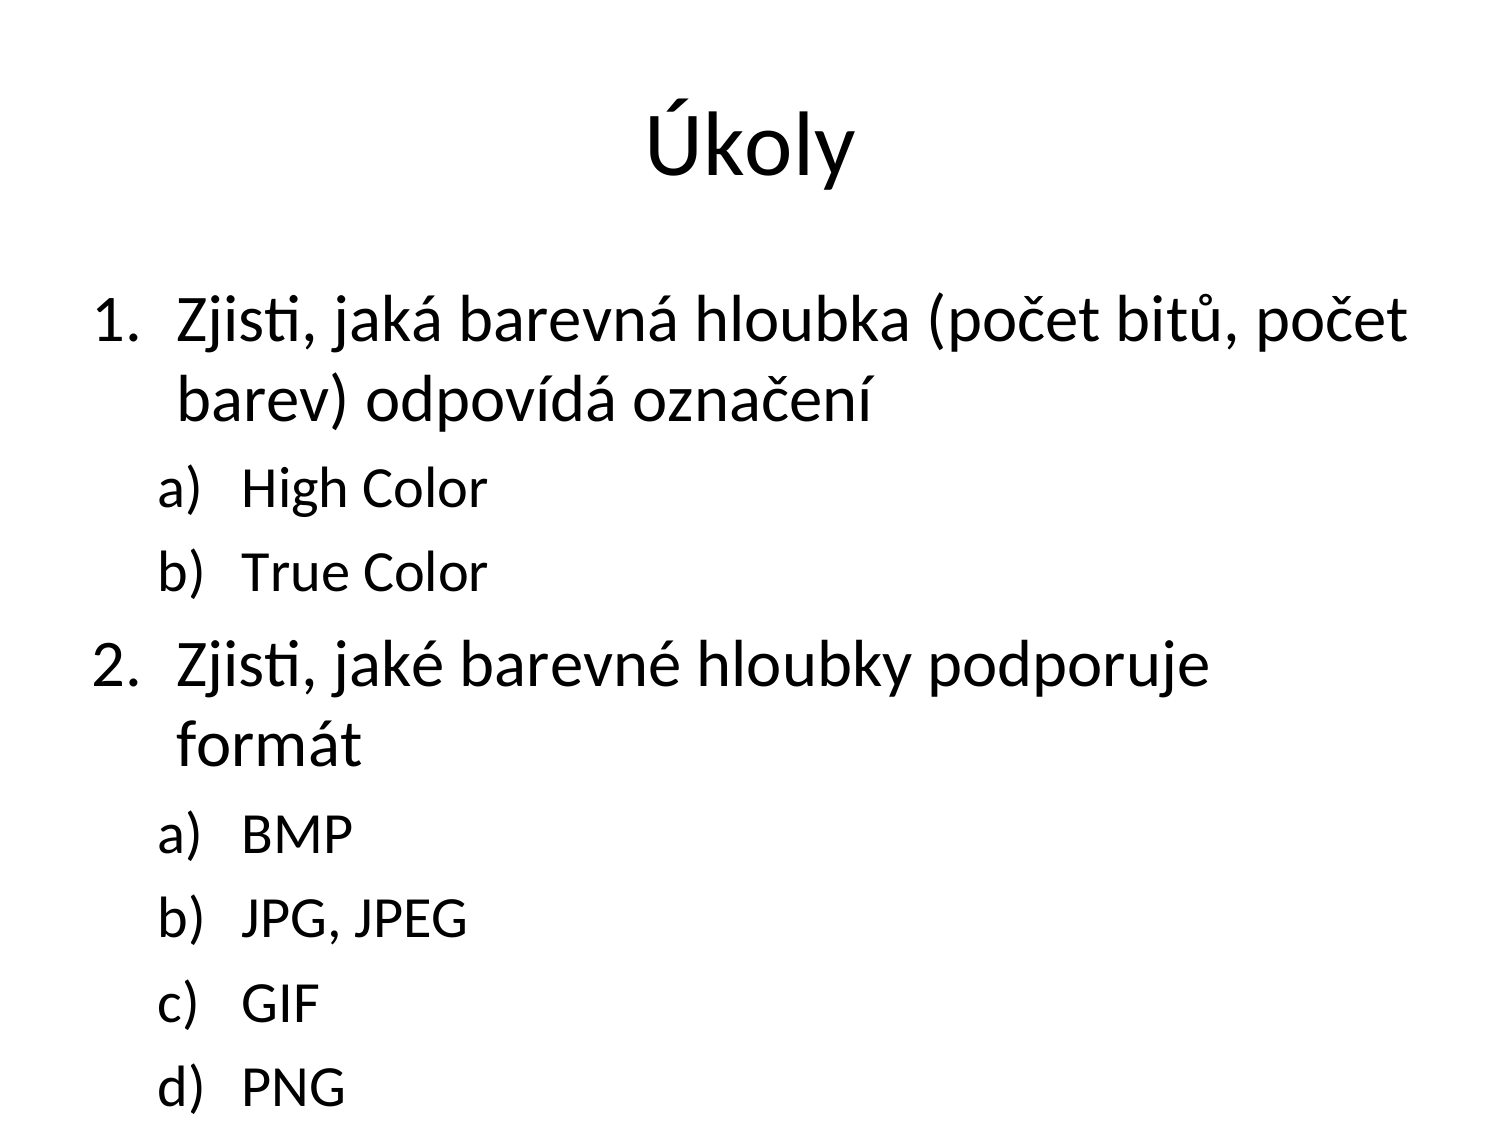

# Úkoly
Zjisti, jaká barevná hloubka (počet bitů, počet barev) odpovídá označení
High Color
True Color
Zjisti, jaké barevné hloubky podporuje formát
BMP
JPG, JPEG
GIF
PNG